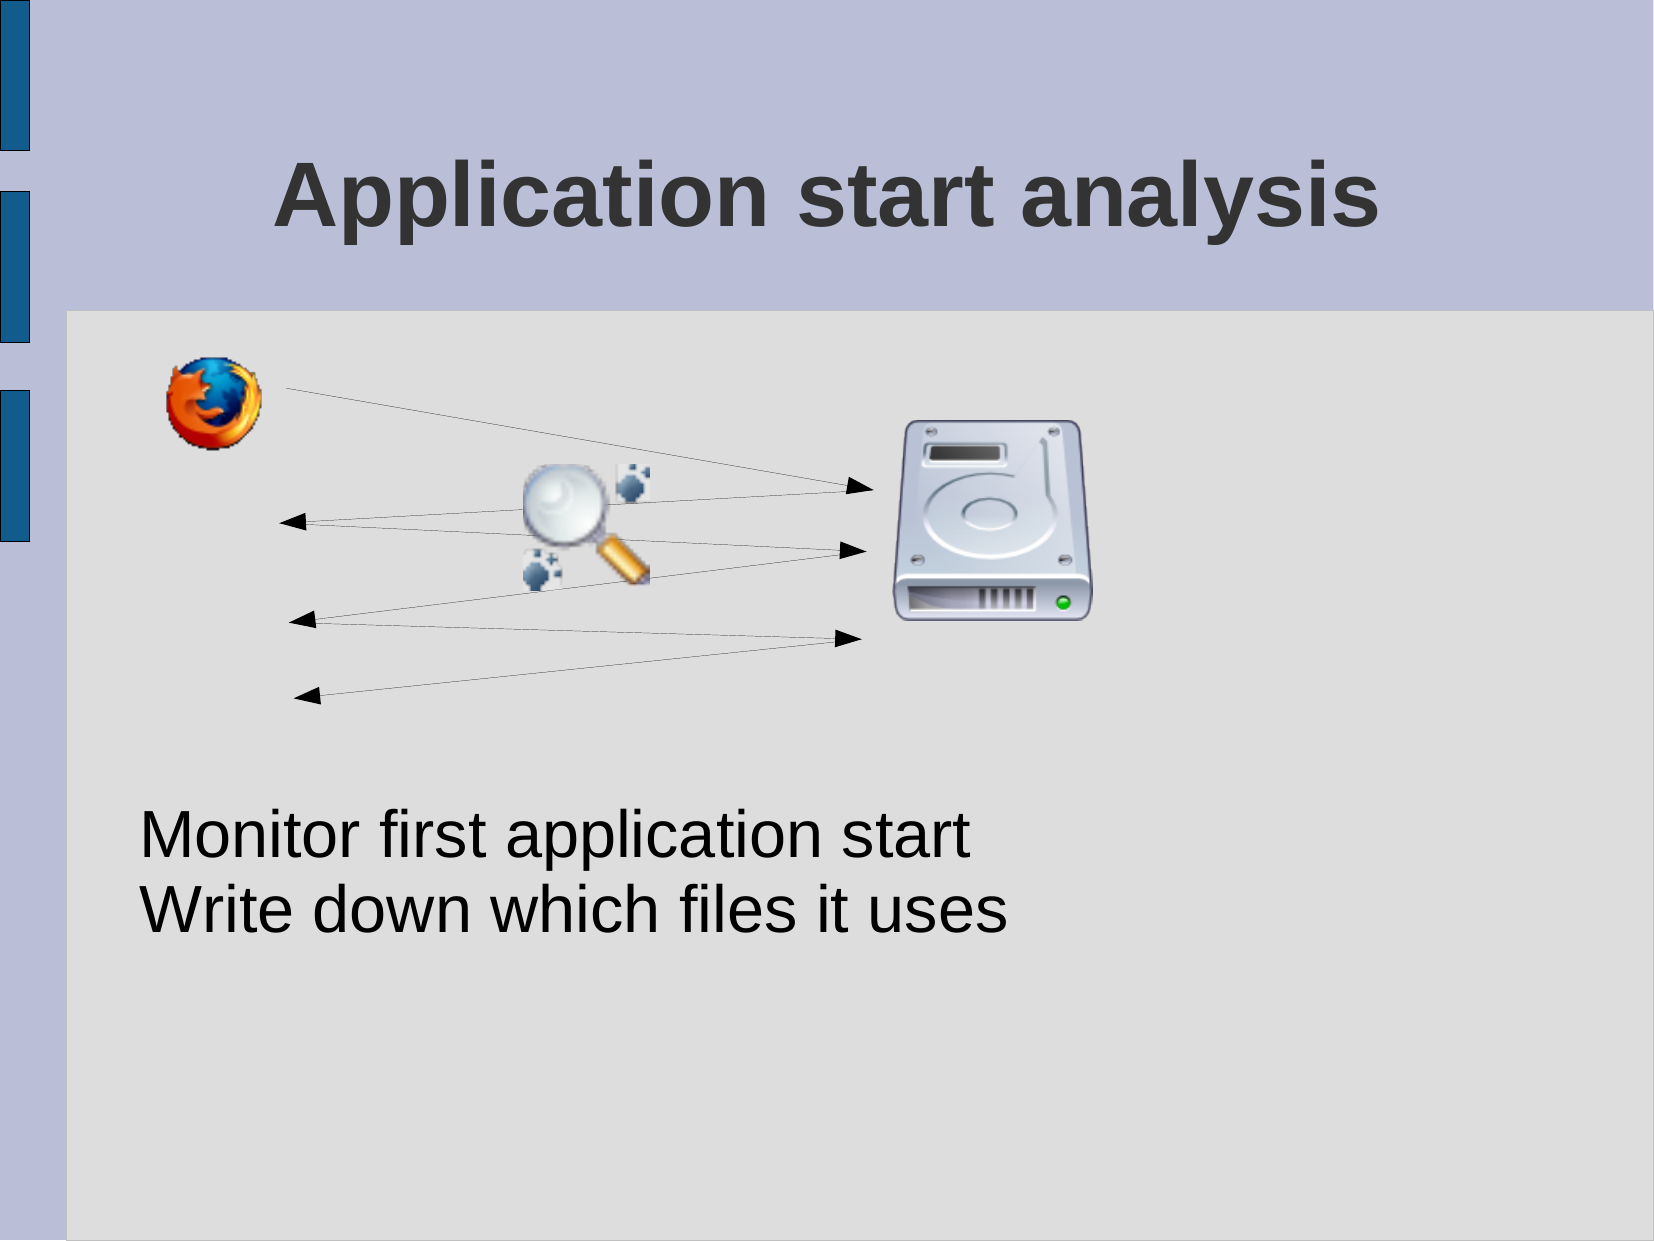

# Application start analysis
Monitor first application start
Write down which files it uses